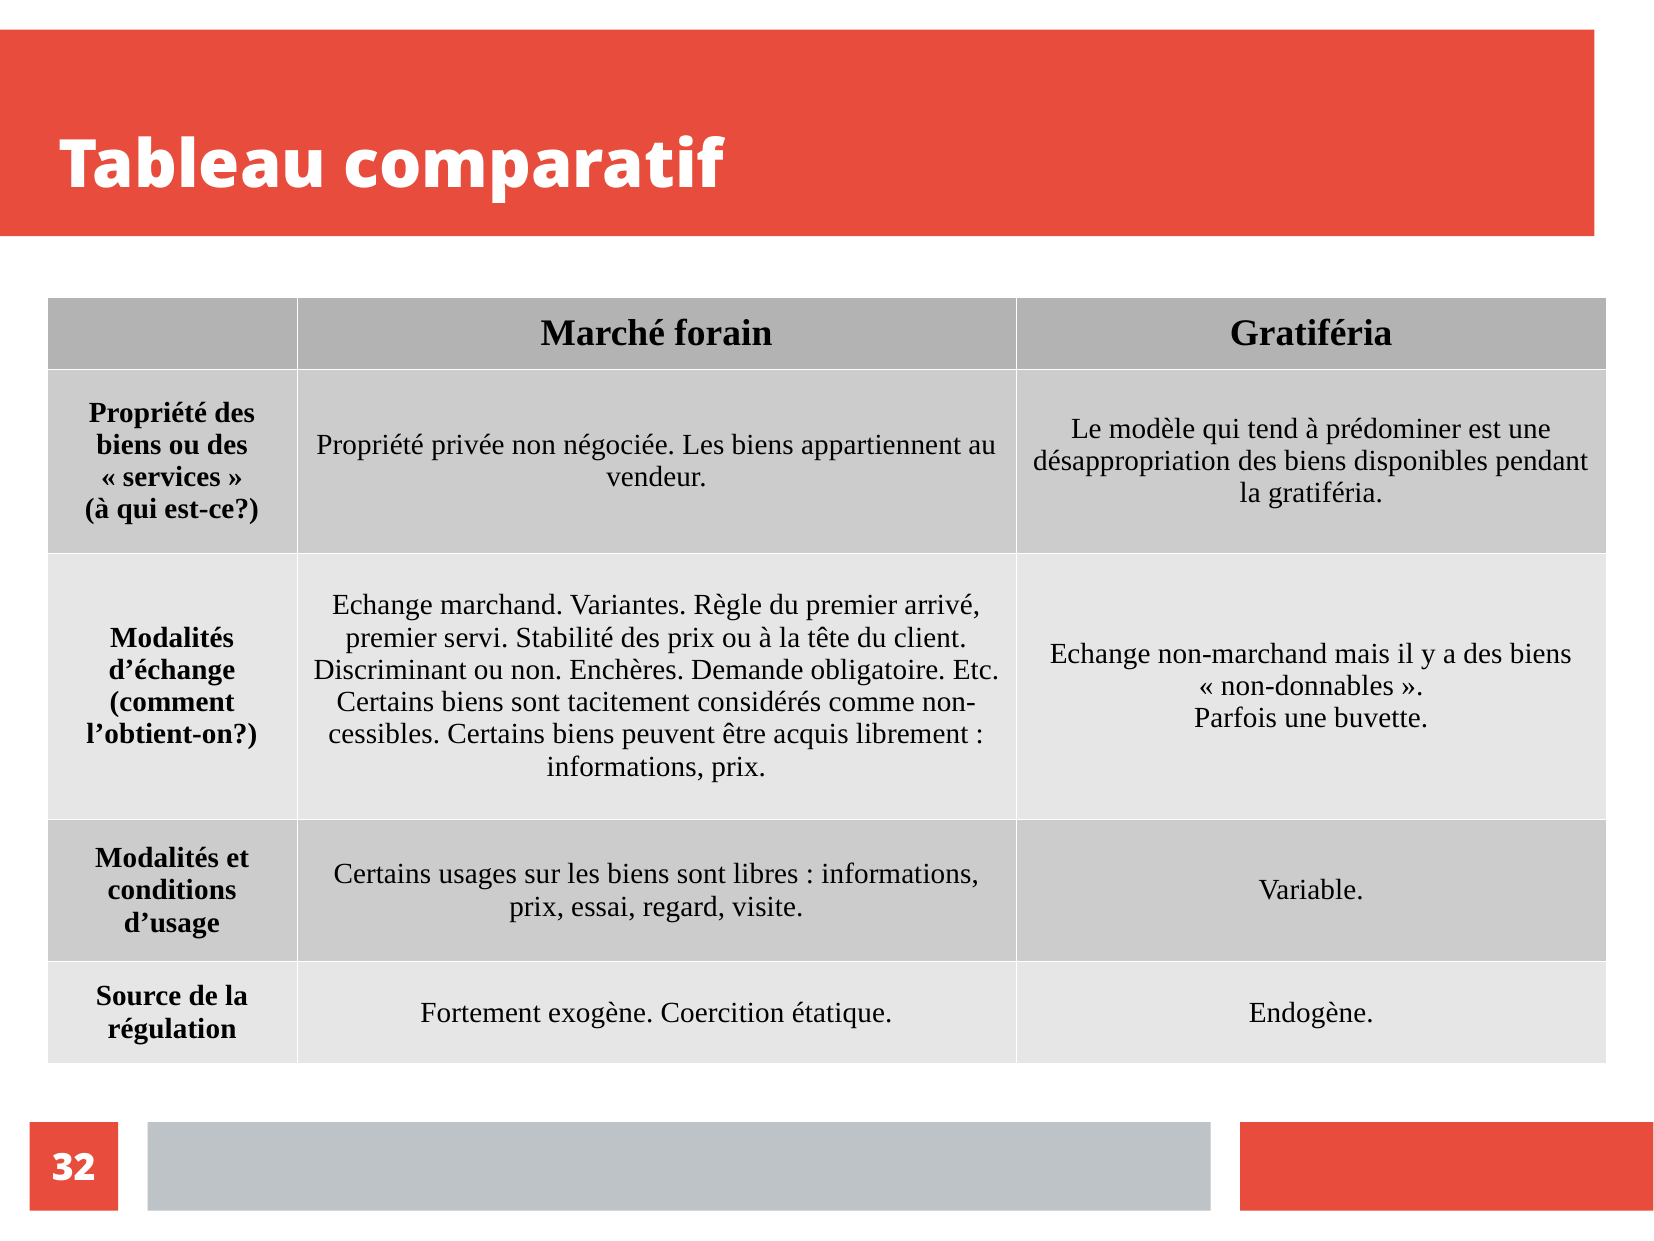

# Tableau comparatif
| | Marché forain | Gratiféria |
| --- | --- | --- |
| Propriété des biens ou des « services » (à qui est-ce?) | Propriété privée non négociée. Les biens appartiennent au vendeur. | Le modèle qui tend à prédominer est une désappropriation des biens disponibles pendant la gratiféria. |
| Modalités d’échange (comment l’obtient-on?) | Echange marchand. Variantes. Règle du premier arrivé, premier servi. Stabilité des prix ou à la tête du client. Discriminant ou non. Enchères. Demande obligatoire. Etc. Certains biens sont tacitement considérés comme non-cessibles. Certains biens peuvent être acquis librement : informations, prix. | Echange non-marchand mais il y a des biens « non-donnables ». Parfois une buvette. |
| Modalités et conditions d’usage | Certains usages sur les biens sont libres : informations, prix, essai, regard, visite. | Variable. |
| Source de la régulation | Fortement exogène. Coercition étatique. | Endogène. |
32